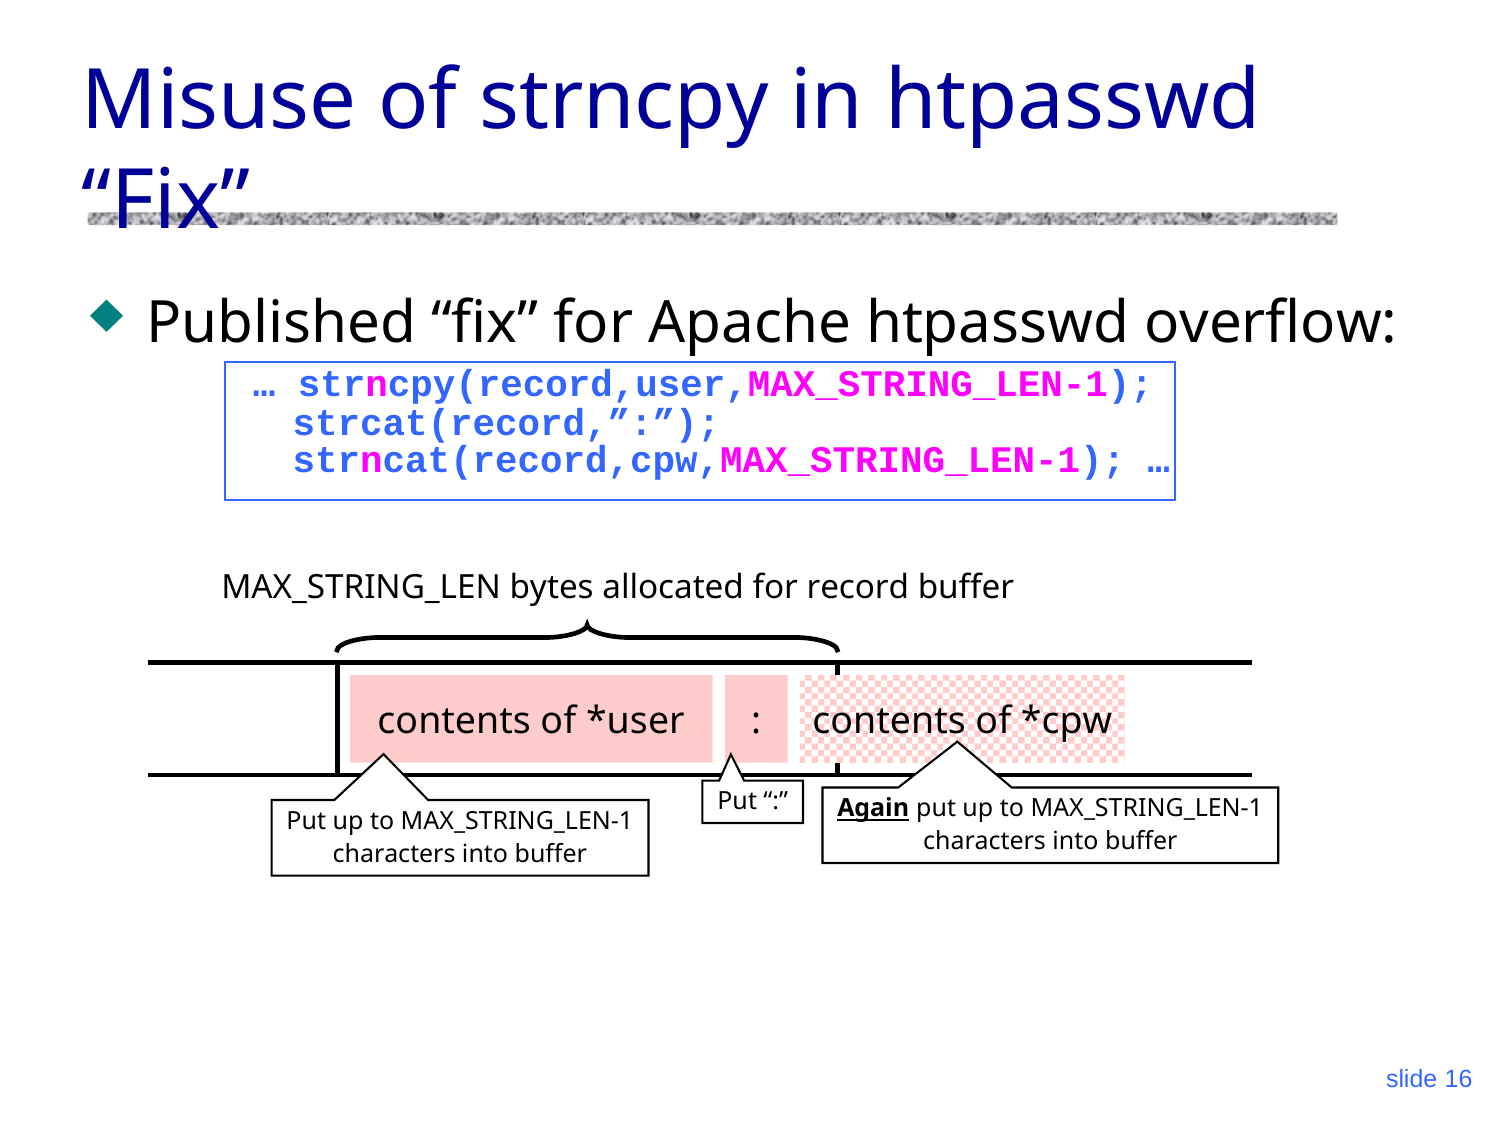

Misuse of strncpy in htpasswd “Fix”
# Published “fix” for Apache htpasswd overflow:
		 … strncpy(record,user,MAX_STRING_LEN-1);
 strcat(record,”:”);
 strncat(record,cpw,MAX_STRING_LEN-1); …
MAX_STRING_LEN bytes allocated for record buffer
contents of *user
Put up to MAX_STRING_LEN-1
characters into buffer
:
Put “:”
contents of *cpw
Again put up to MAX_STRING_LEN-1
characters into buffer
slide